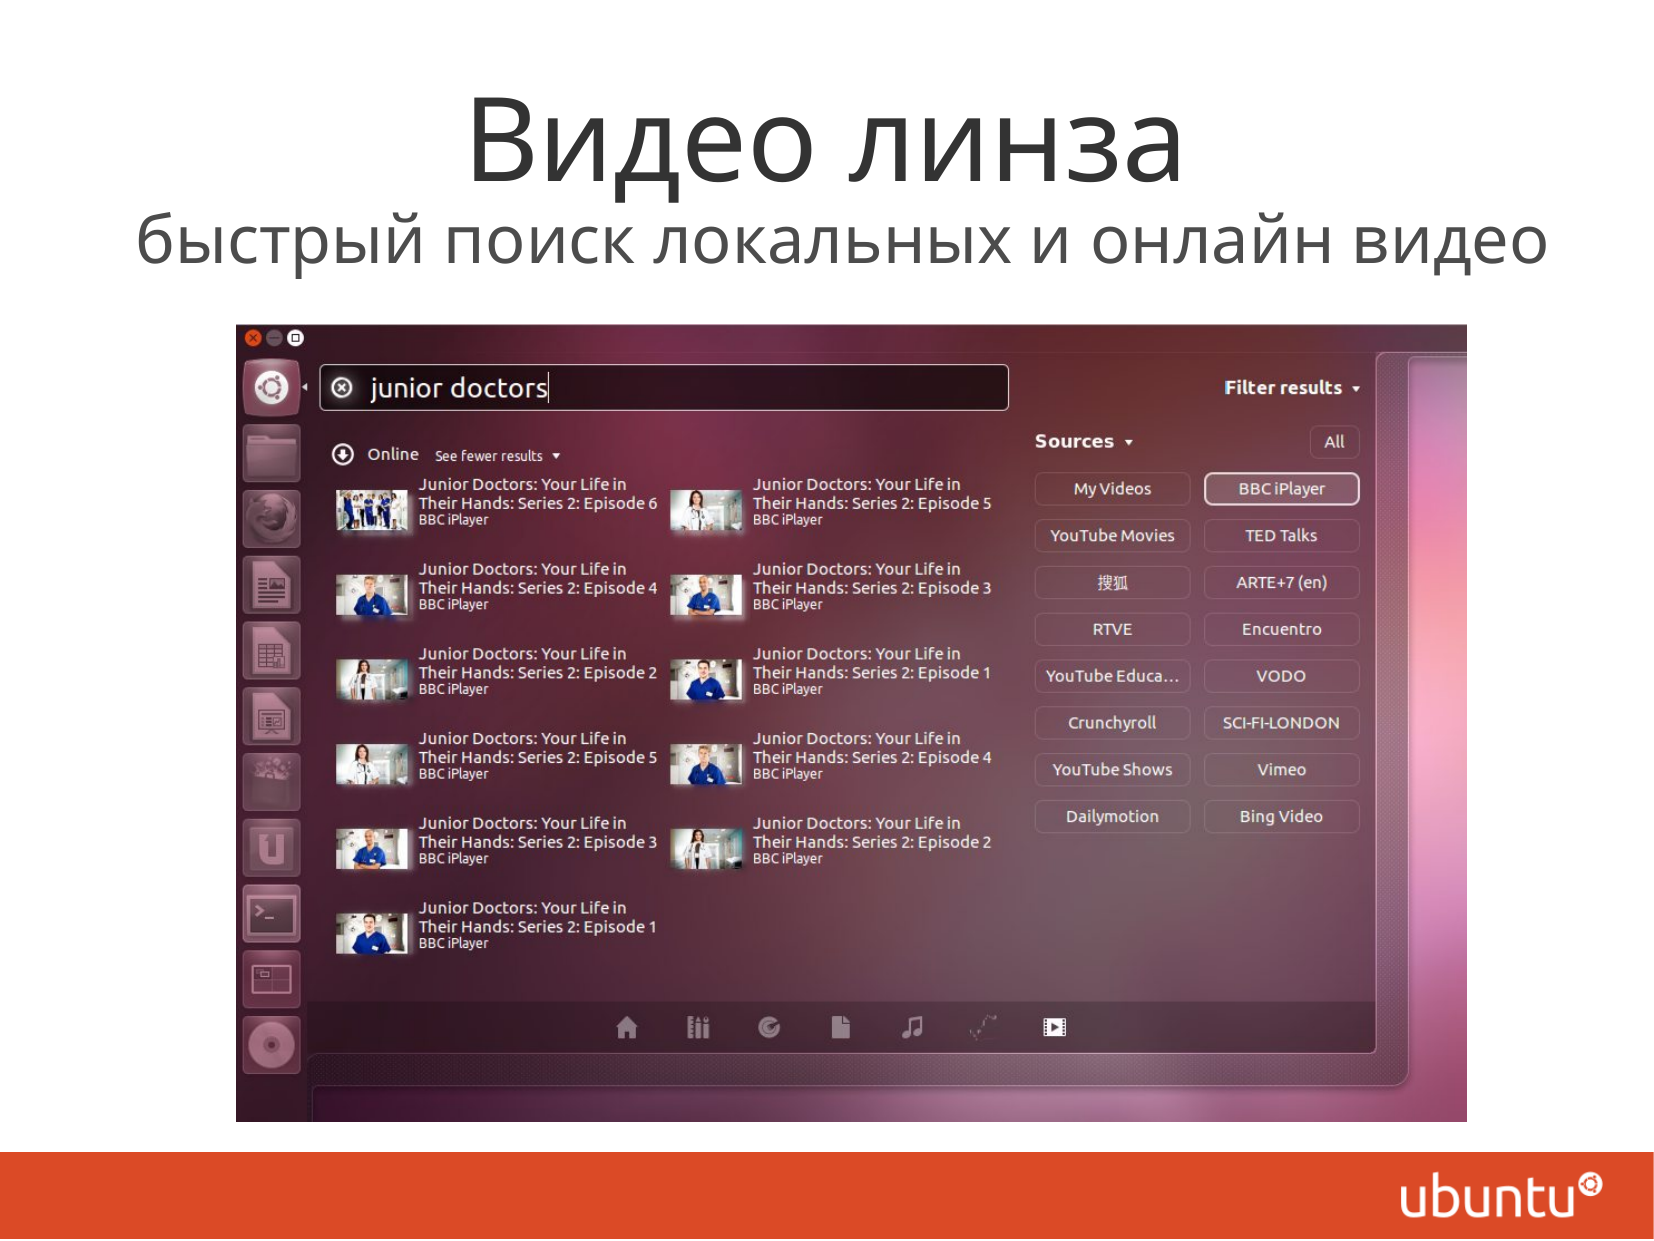

# Видео линза быстрый поиск локальных и онлайн видео